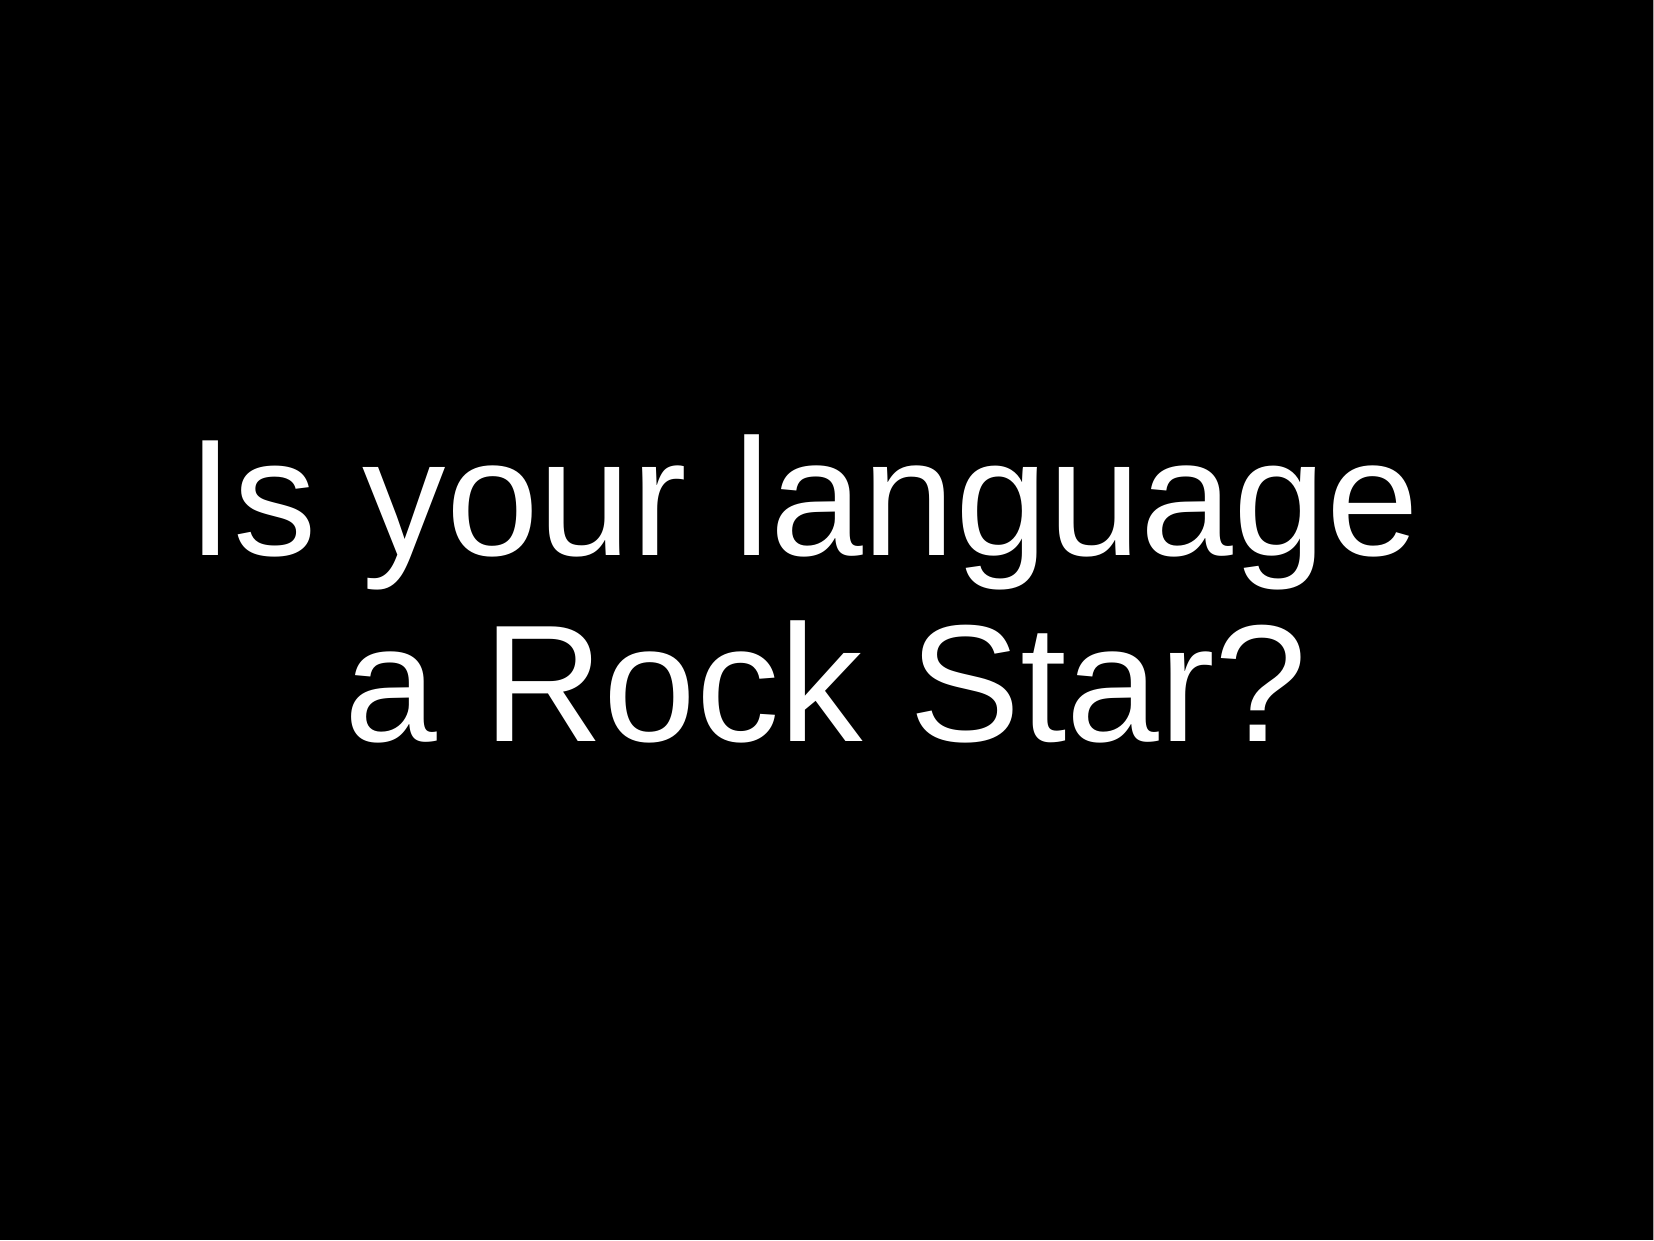

# Is your language a Rock Star?